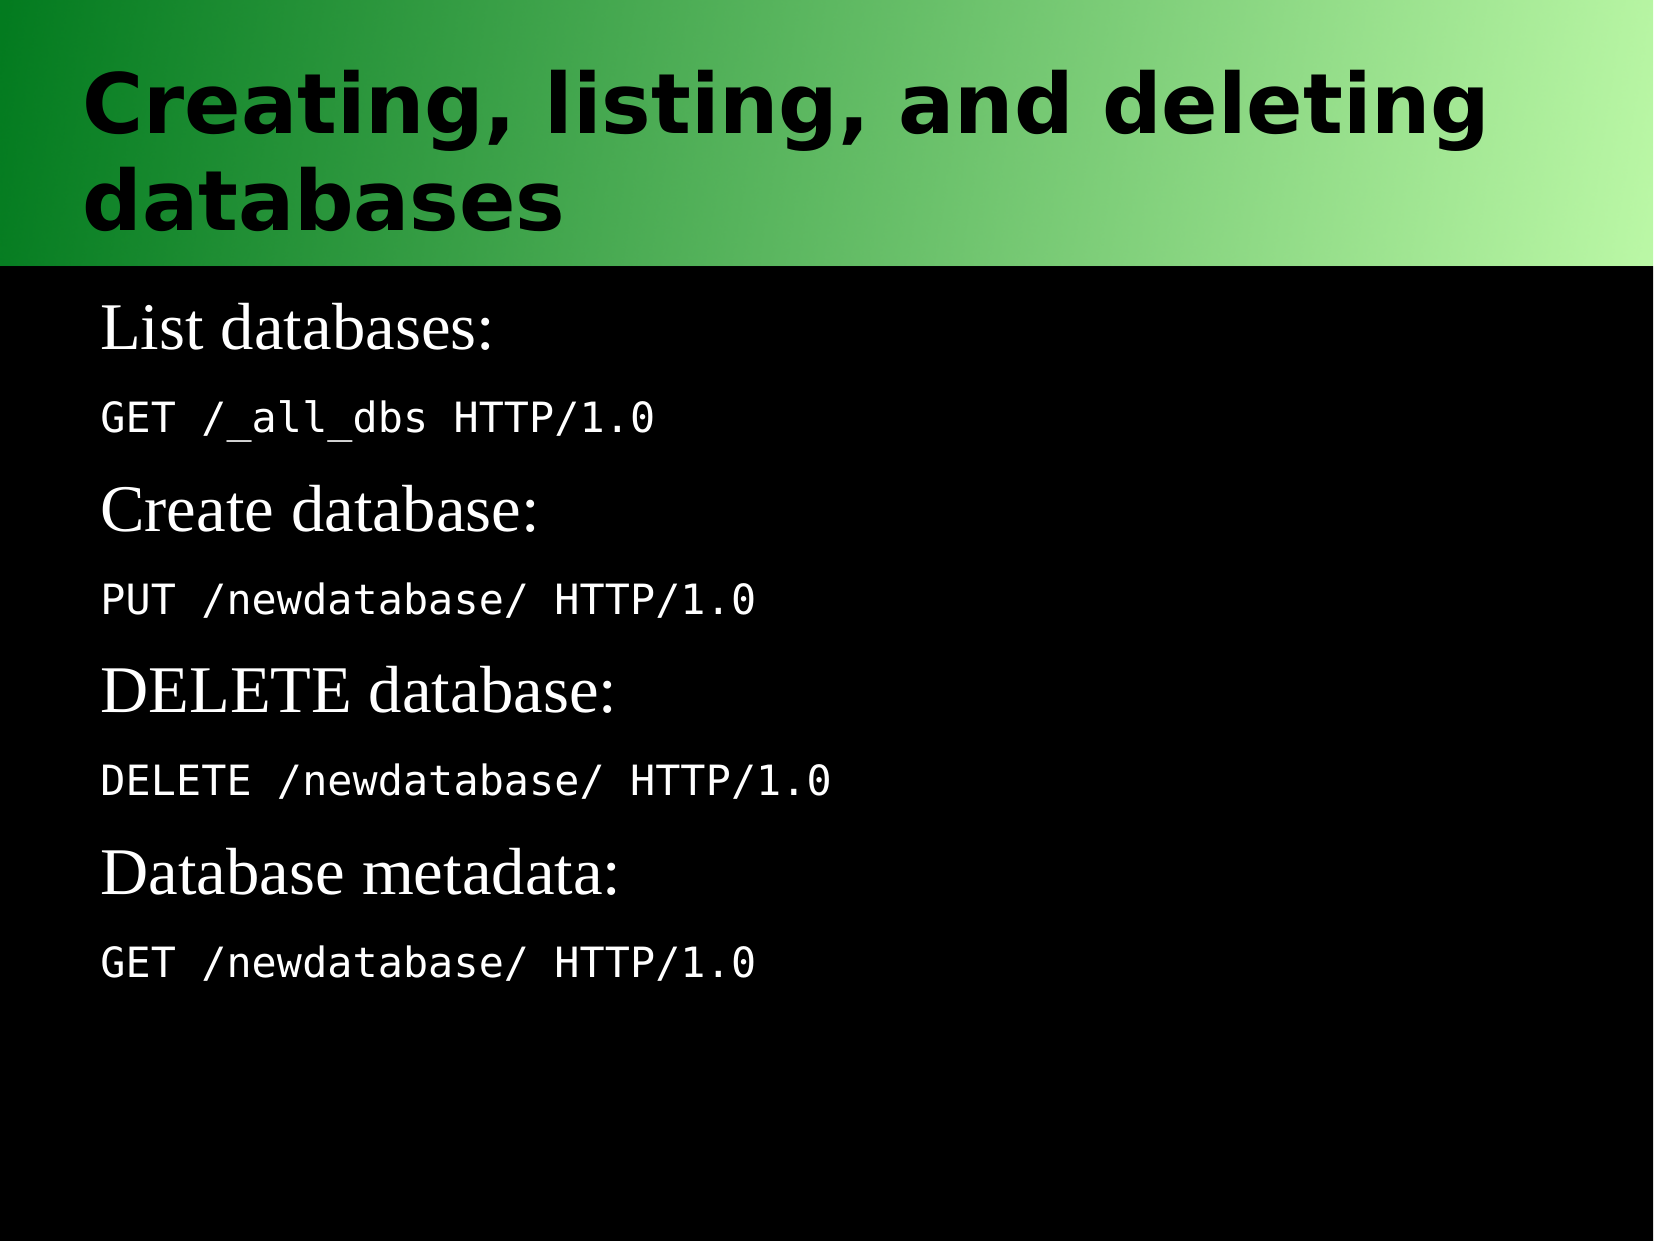

# Creating, listing, and deleting databases
List databases:
GET /_all_dbs HTTP/1.0
Create database:
PUT /newdatabase/ HTTP/1.0
DELETE database:
DELETE /newdatabase/ HTTP/1.0
Database metadata:
GET /newdatabase/ HTTP/1.0